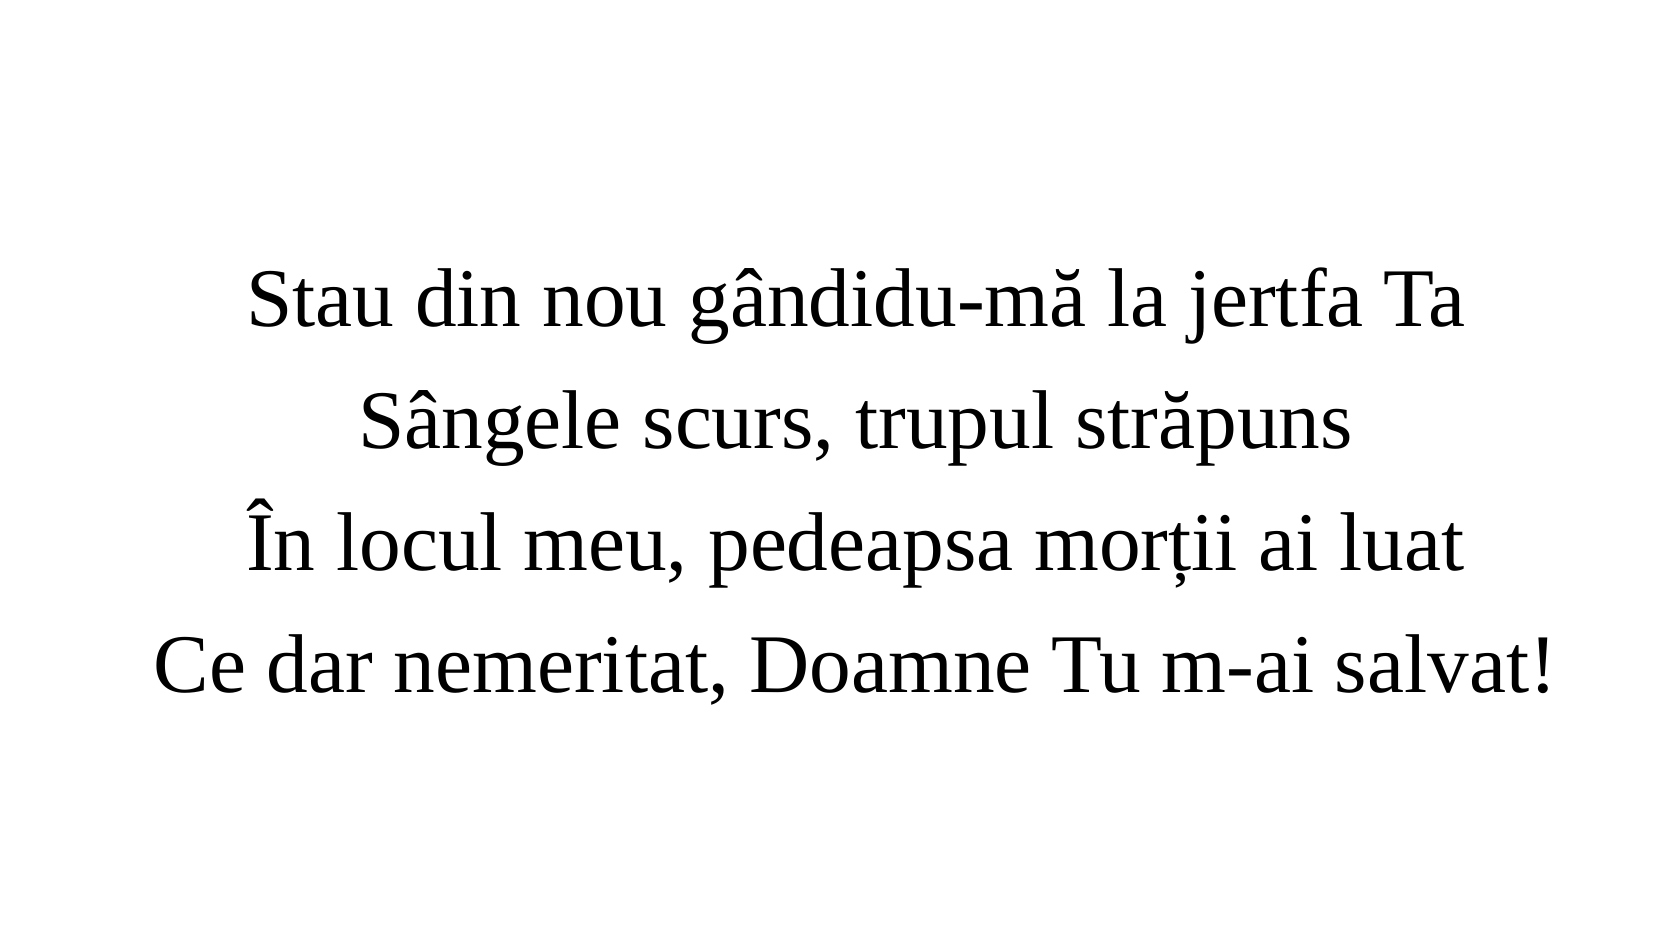

# Stau din nou gândidu-mă la jertfa Ta
Sângele scurs, trupul străpuns
În locul meu, pedeapsa morții ai luat
Ce dar nemeritat, Doamne Tu m-ai salvat!